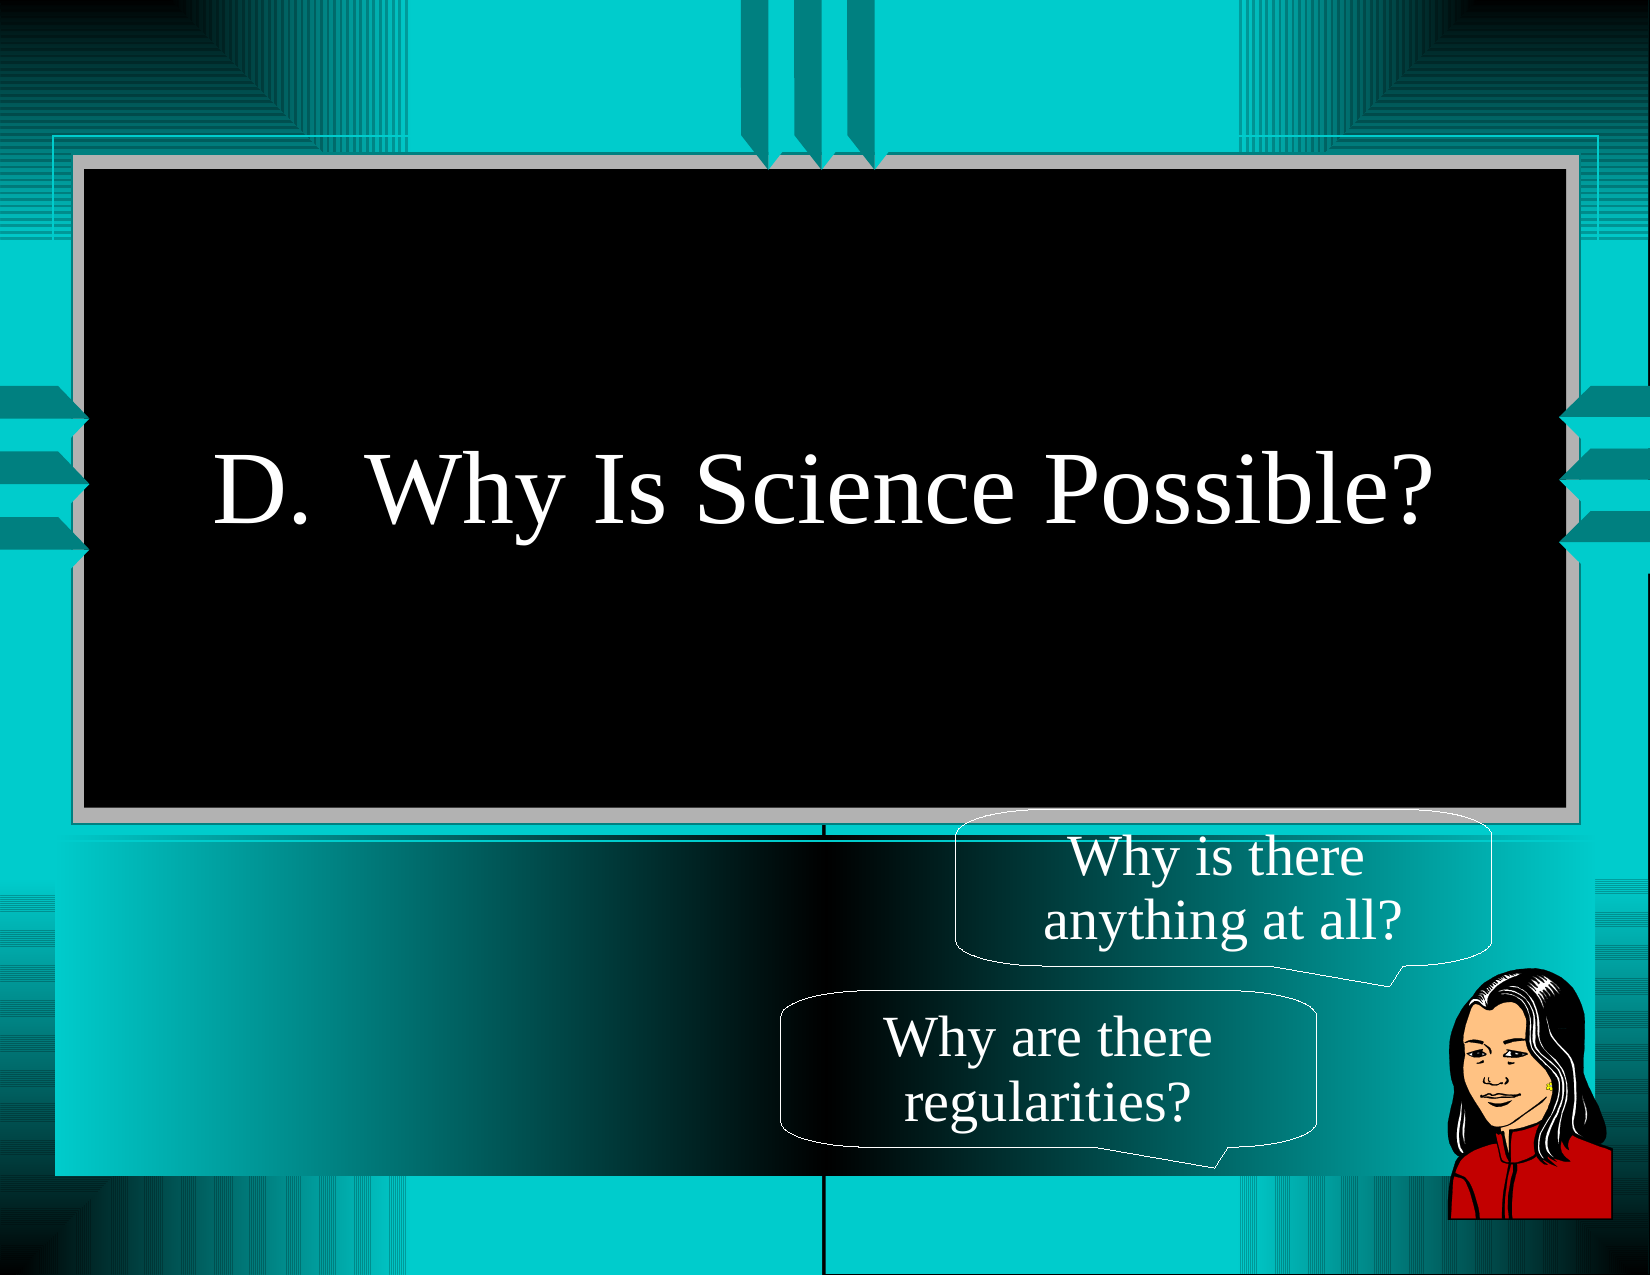

# D. Why Is Science Possible?
Why is there
anything at all?
Why are there
regularities?